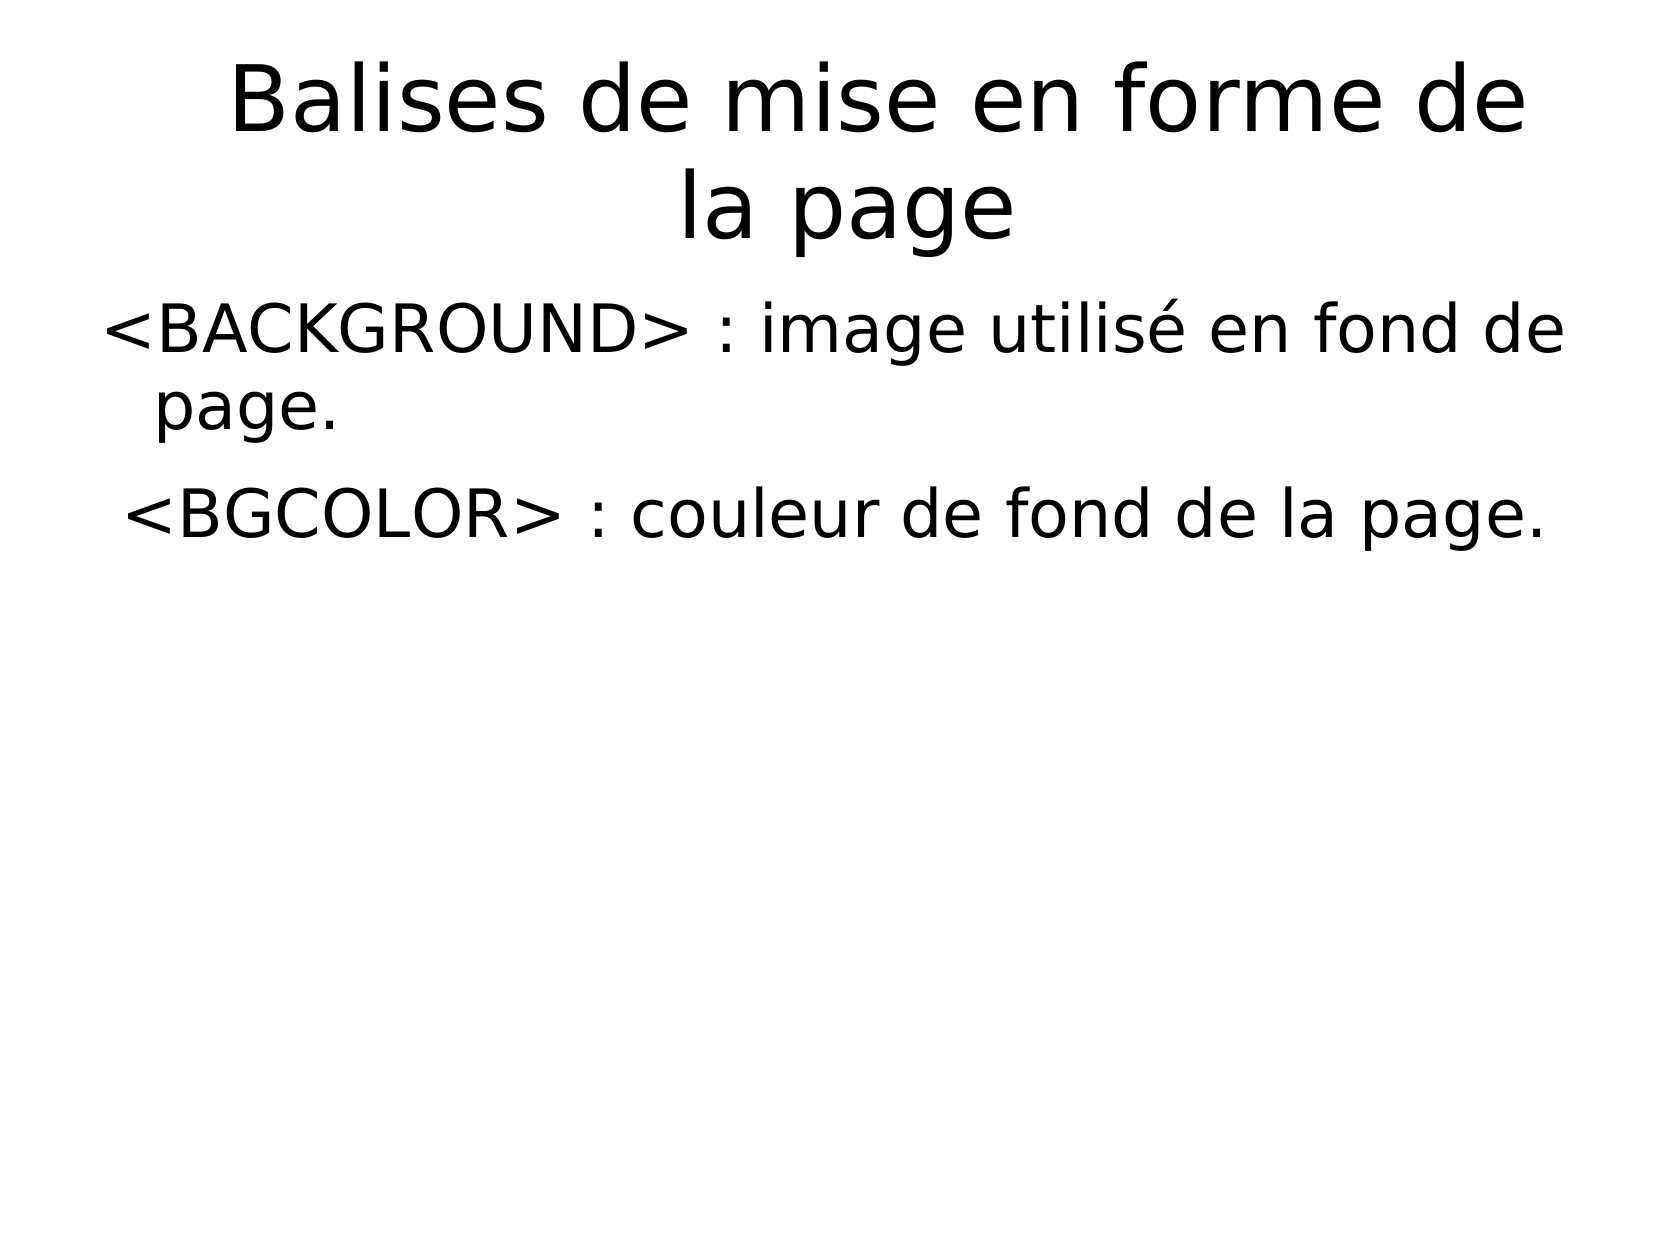

# Balises de mise en forme de la page
<BACKGROUND> : image utilisé en fond de page.
 <BGCOLOR> : couleur de fond de la page.